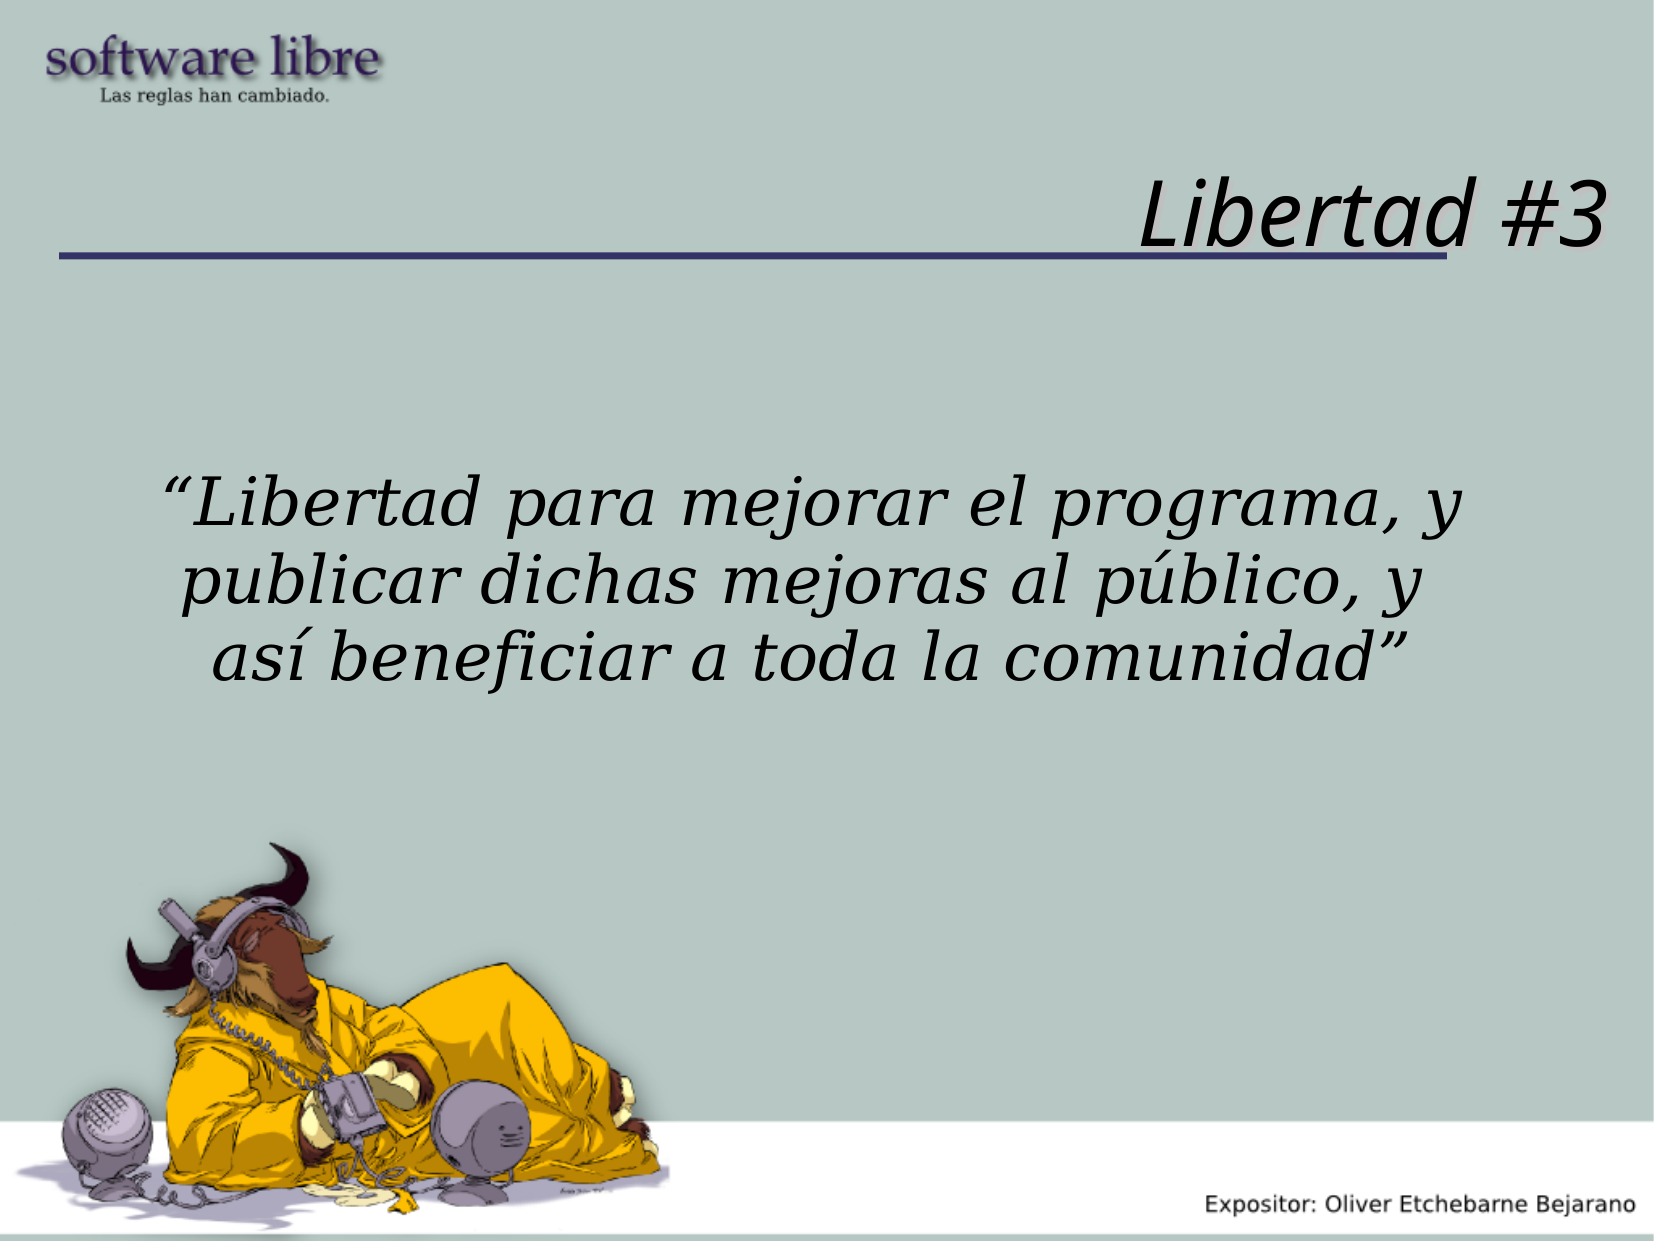

Libertad #3
“Libertad para mejorar el programa, y publicar dichas mejoras al público, y
así beneficiar a toda la comunidad”